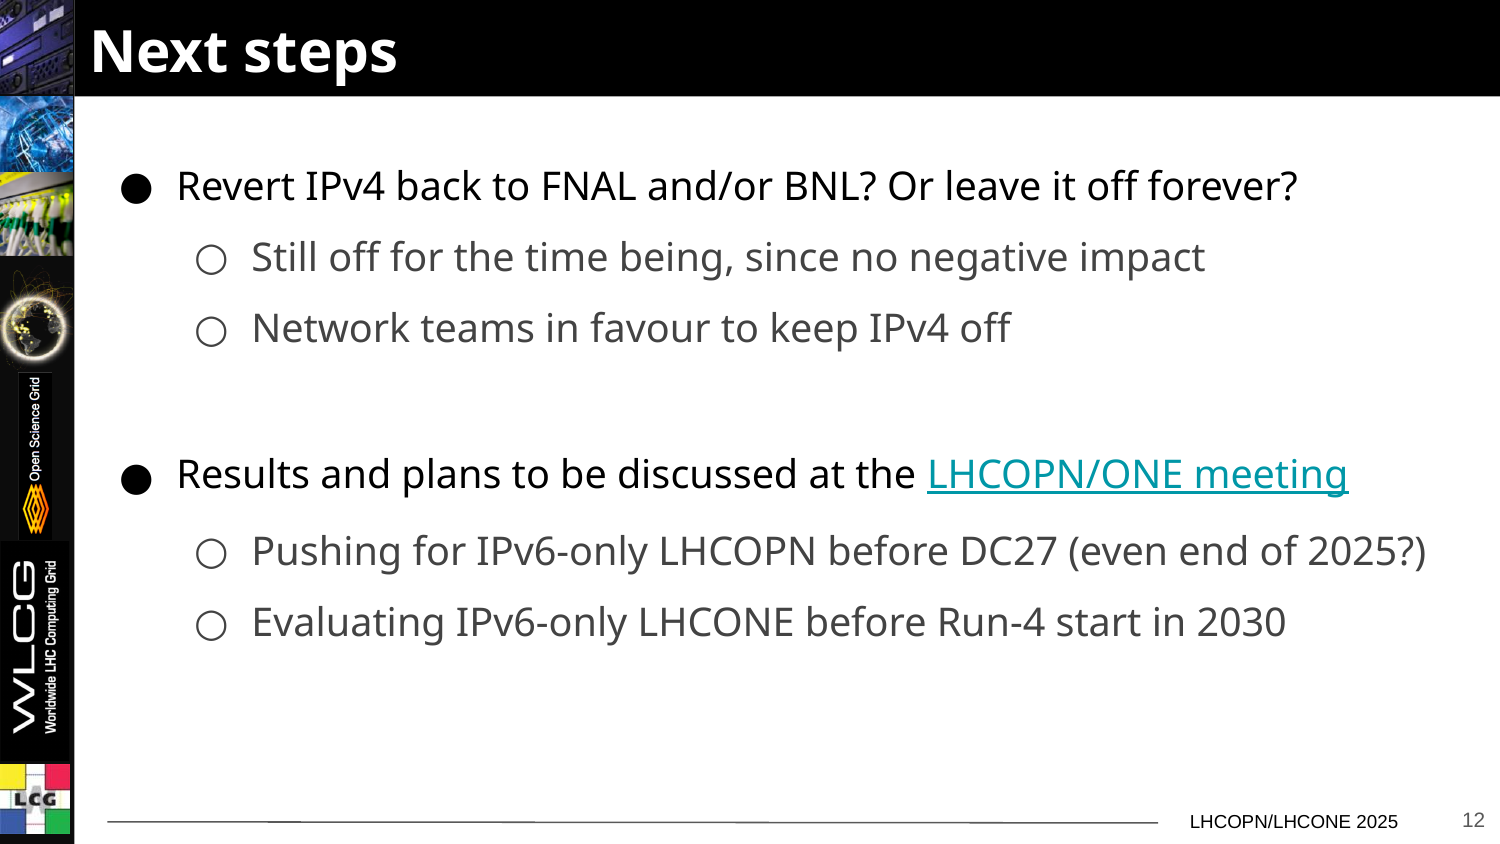

# Next steps
Revert IPv4 back to FNAL and/or BNL? Or leave it off forever?
Still off for the time being, since no negative impact
Network teams in favour to keep IPv4 off
Results and plans to be discussed at the LHCOPN/ONE meeting
Pushing for IPv6-only LHCOPN before DC27 (even end of 2025?)
Evaluating IPv6-only LHCONE before Run-4 start in 2030